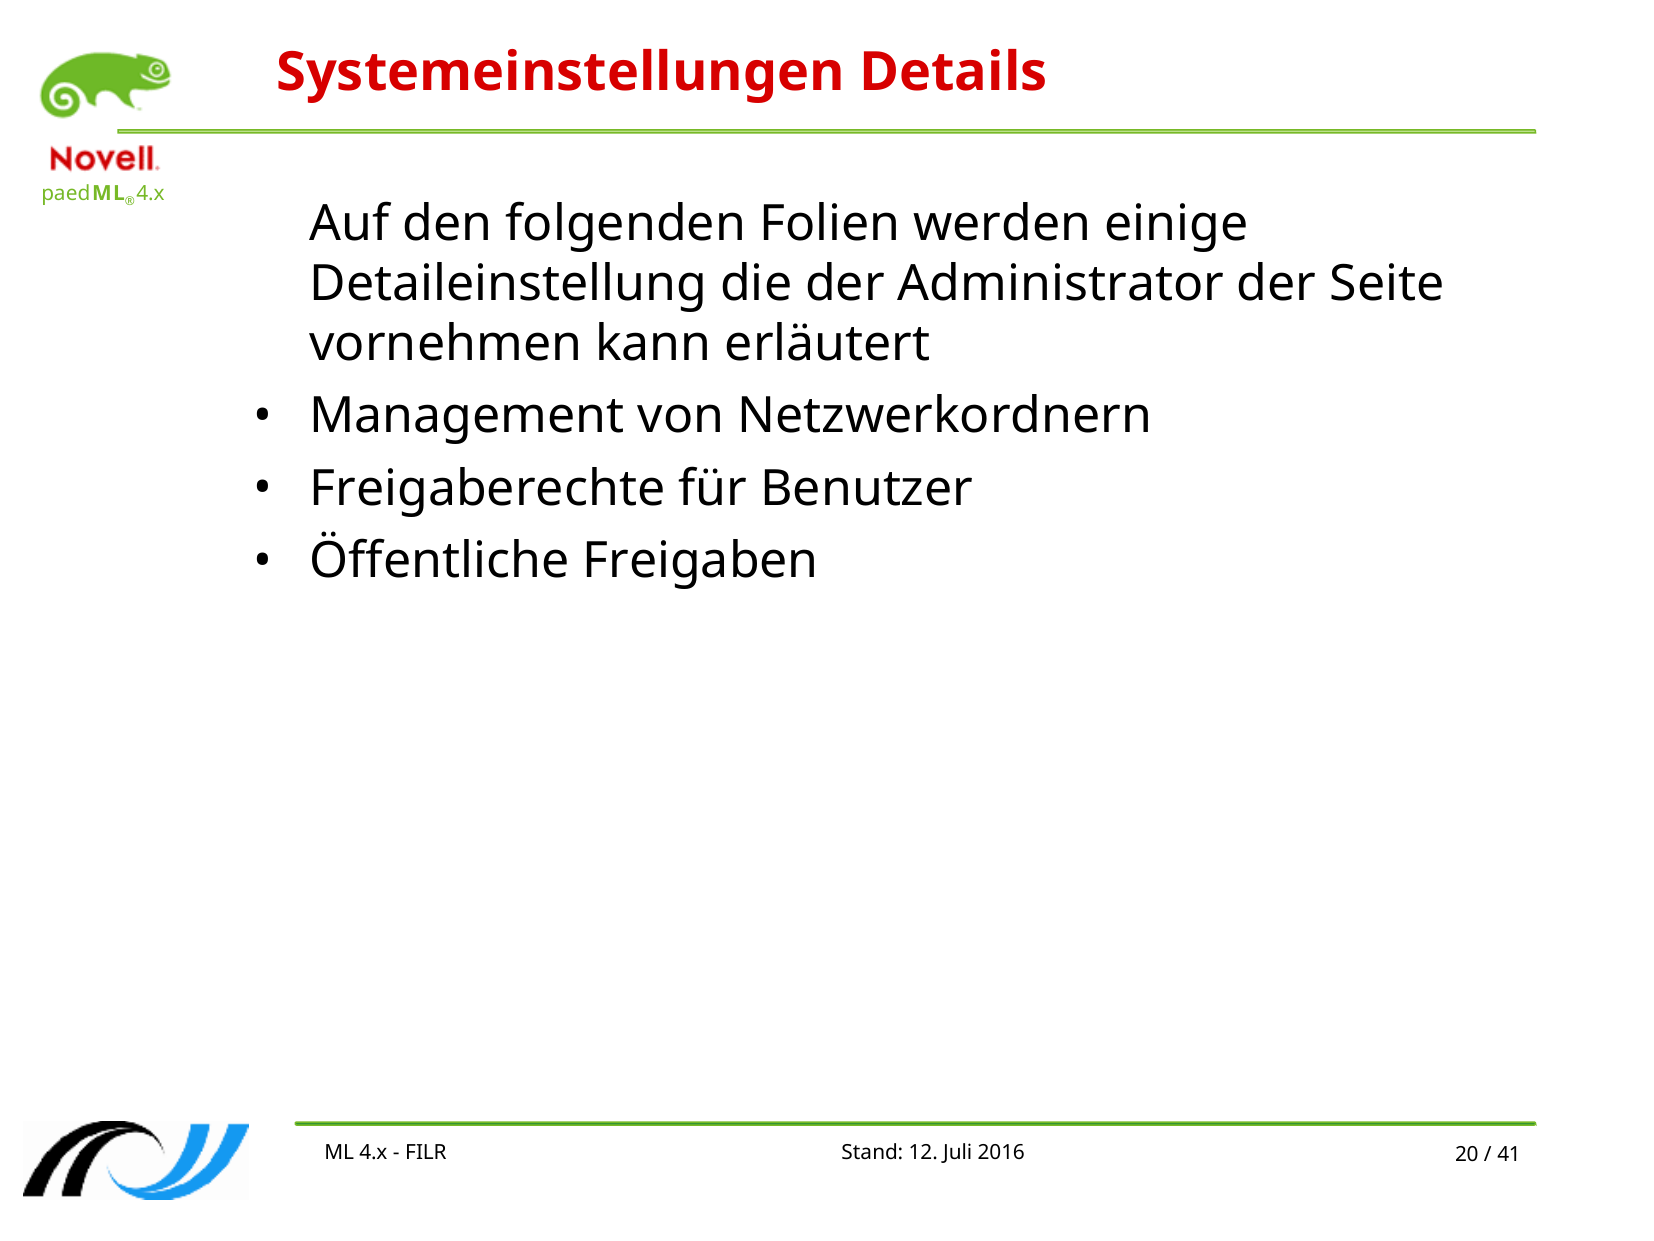

# Systemeinstellungen Details
Auf den folgenden Folien werden einige Detaileinstellung die der Administrator der Seite vornehmen kann erläutert
Management von Netzwerkordnern
Freigaberechte für Benutzer
Öffentliche Freigaben
ML 4.x - FILR
12. Juli 2016
20